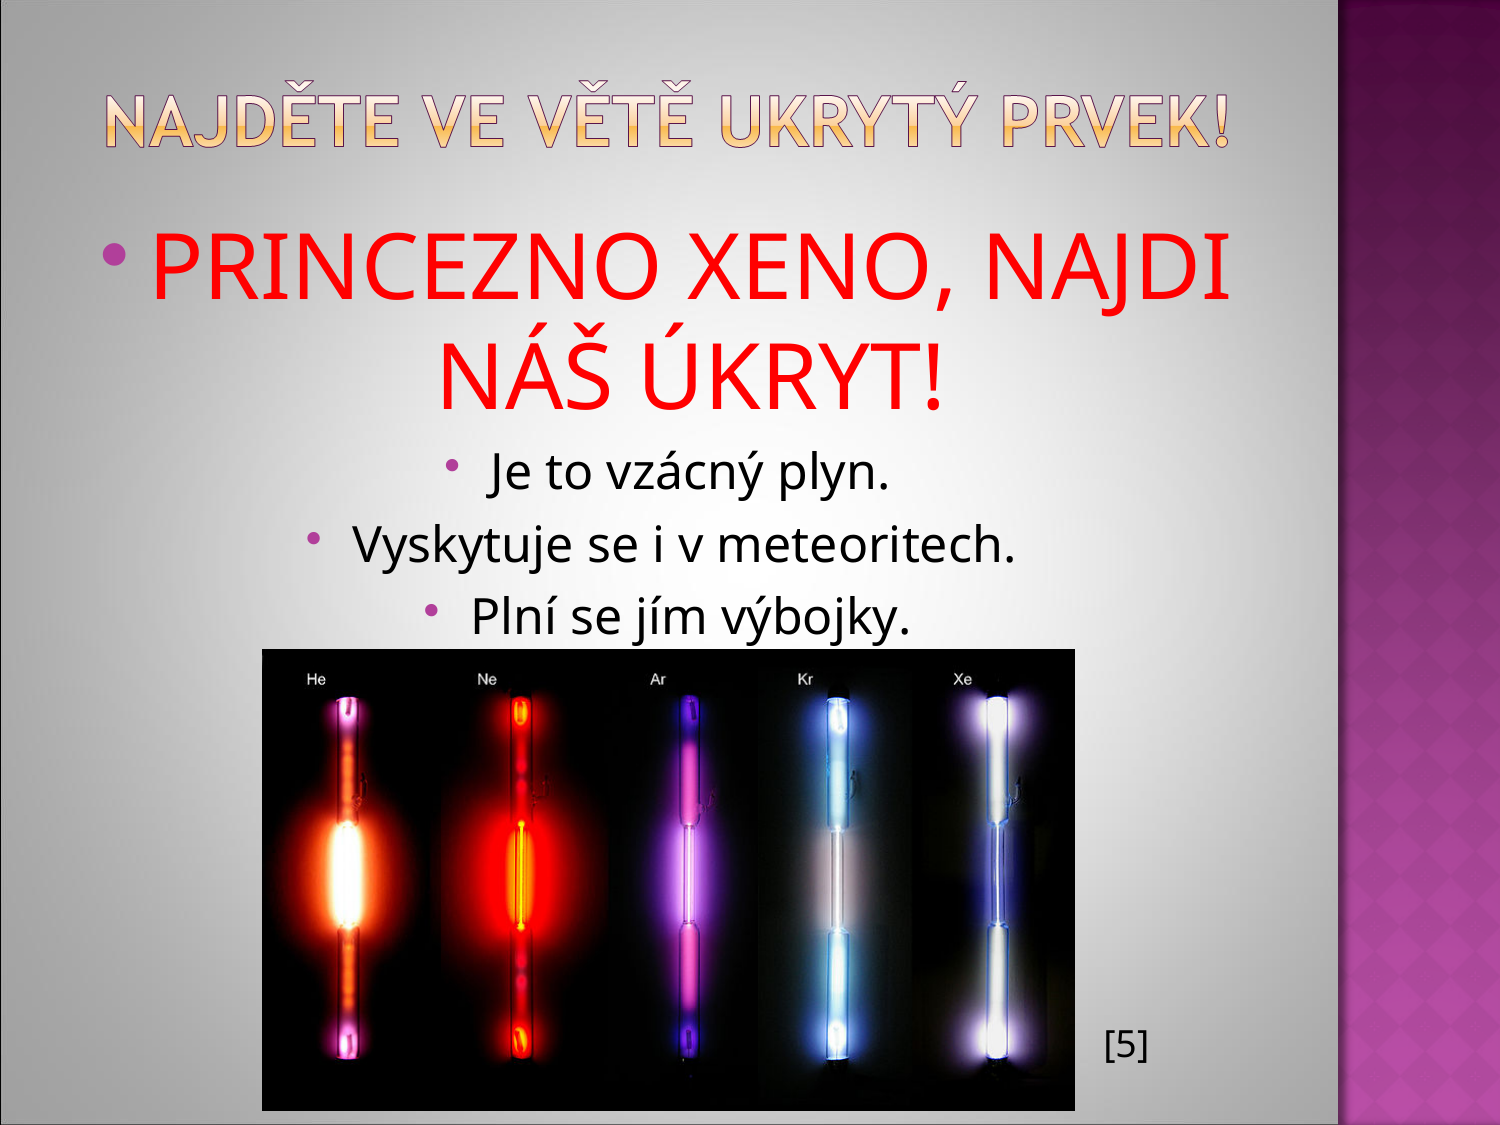

# PRINCEZNO XENO, NAJDI NÁŠ ÚKRYT!
Je to vzácný plyn.
Vyskytuje se i v meteoritech.
Plní se jím výbojky.
[5]